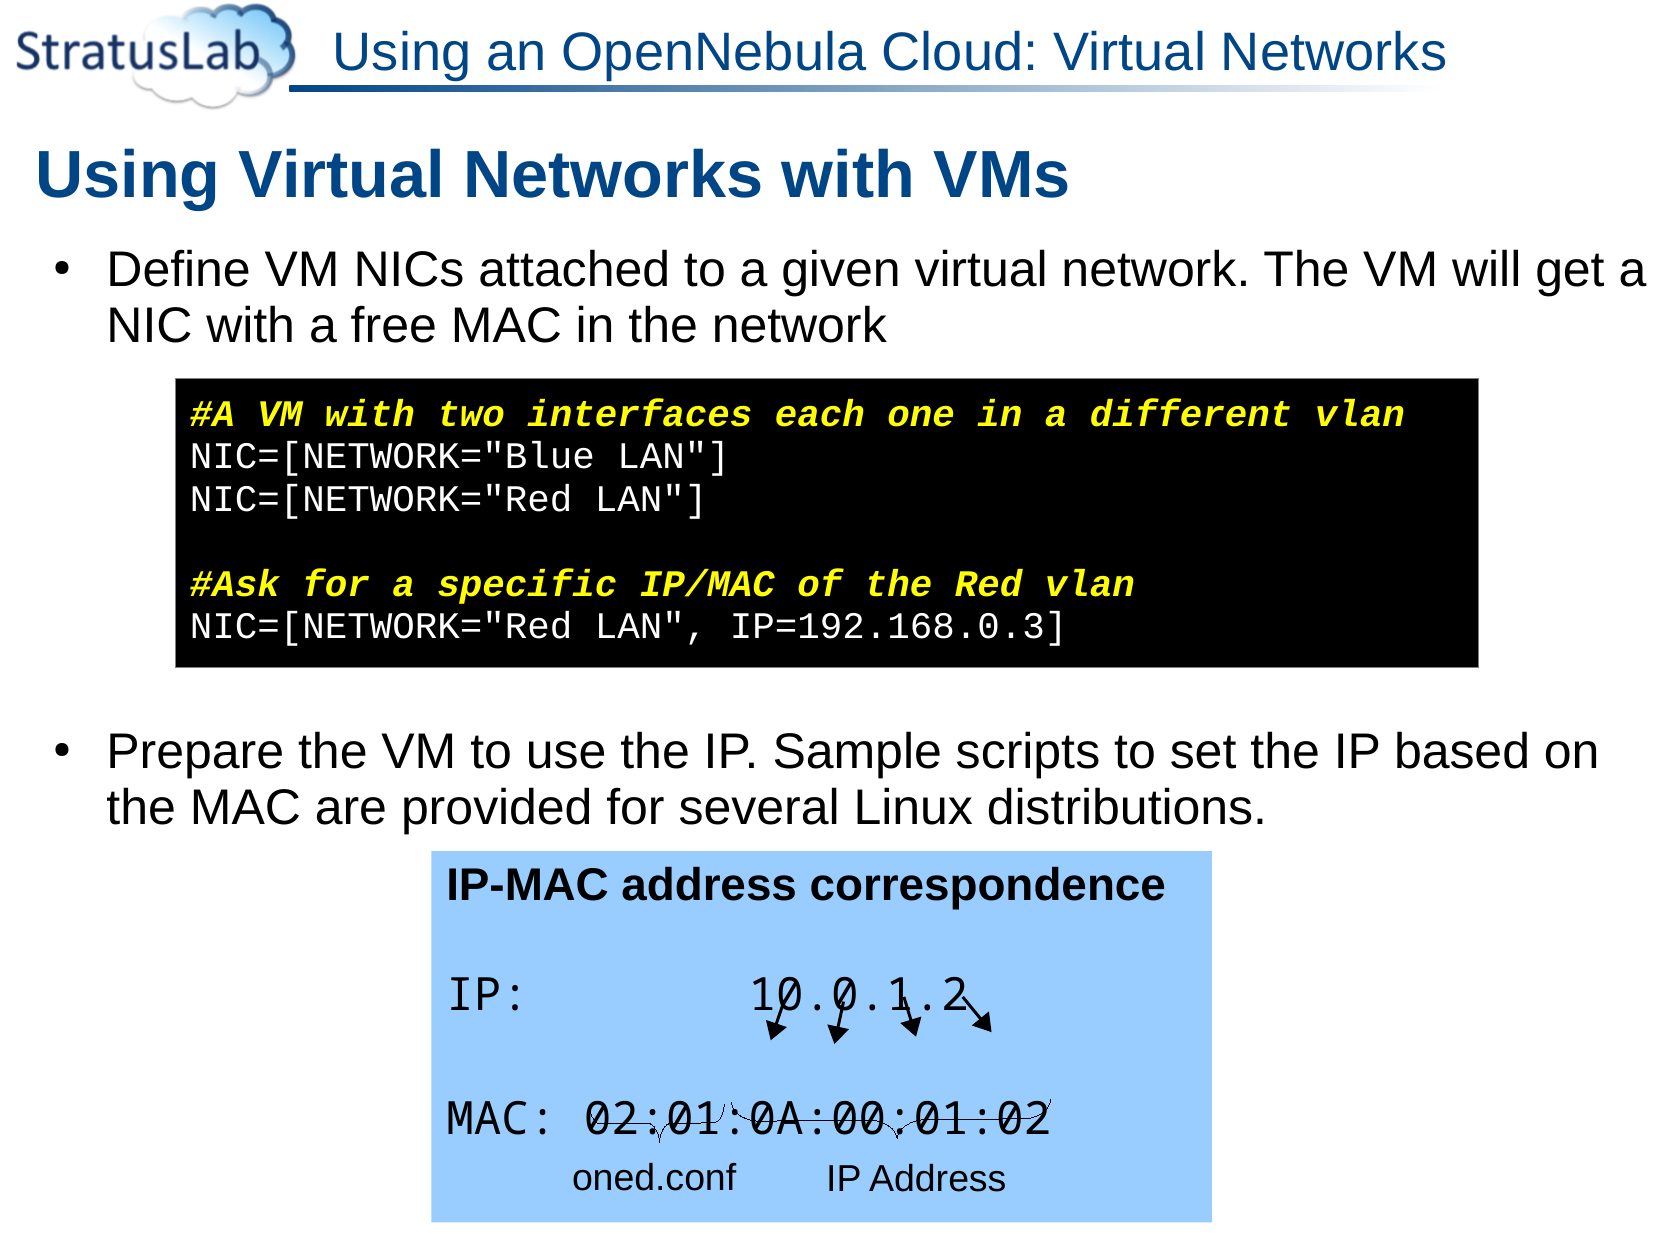

Using an OpenNebula Cloud: Virtual Networks
# Using Virtual Networks with VMs
Define VM NICs attached to a given virtual network. The VM will get a NIC with a free MAC in the network
Prepare the VM to use the IP. Sample scripts to set the IP based on the MAC are provided for several Linux distributions.
#A VM with two interfaces each one in a different vlan
NIC=[NETWORK="Blue LAN"]
NIC=[NETWORK="Red LAN"]
#Ask for a specific IP/MAC of the Red vlan
NIC=[NETWORK="Red LAN", IP=192.168.0.3]
IP-MAC address correspondence
IP: 10.0.1.2
MAC: 02:01:0A:00:01:02
oned.conf
IP Address